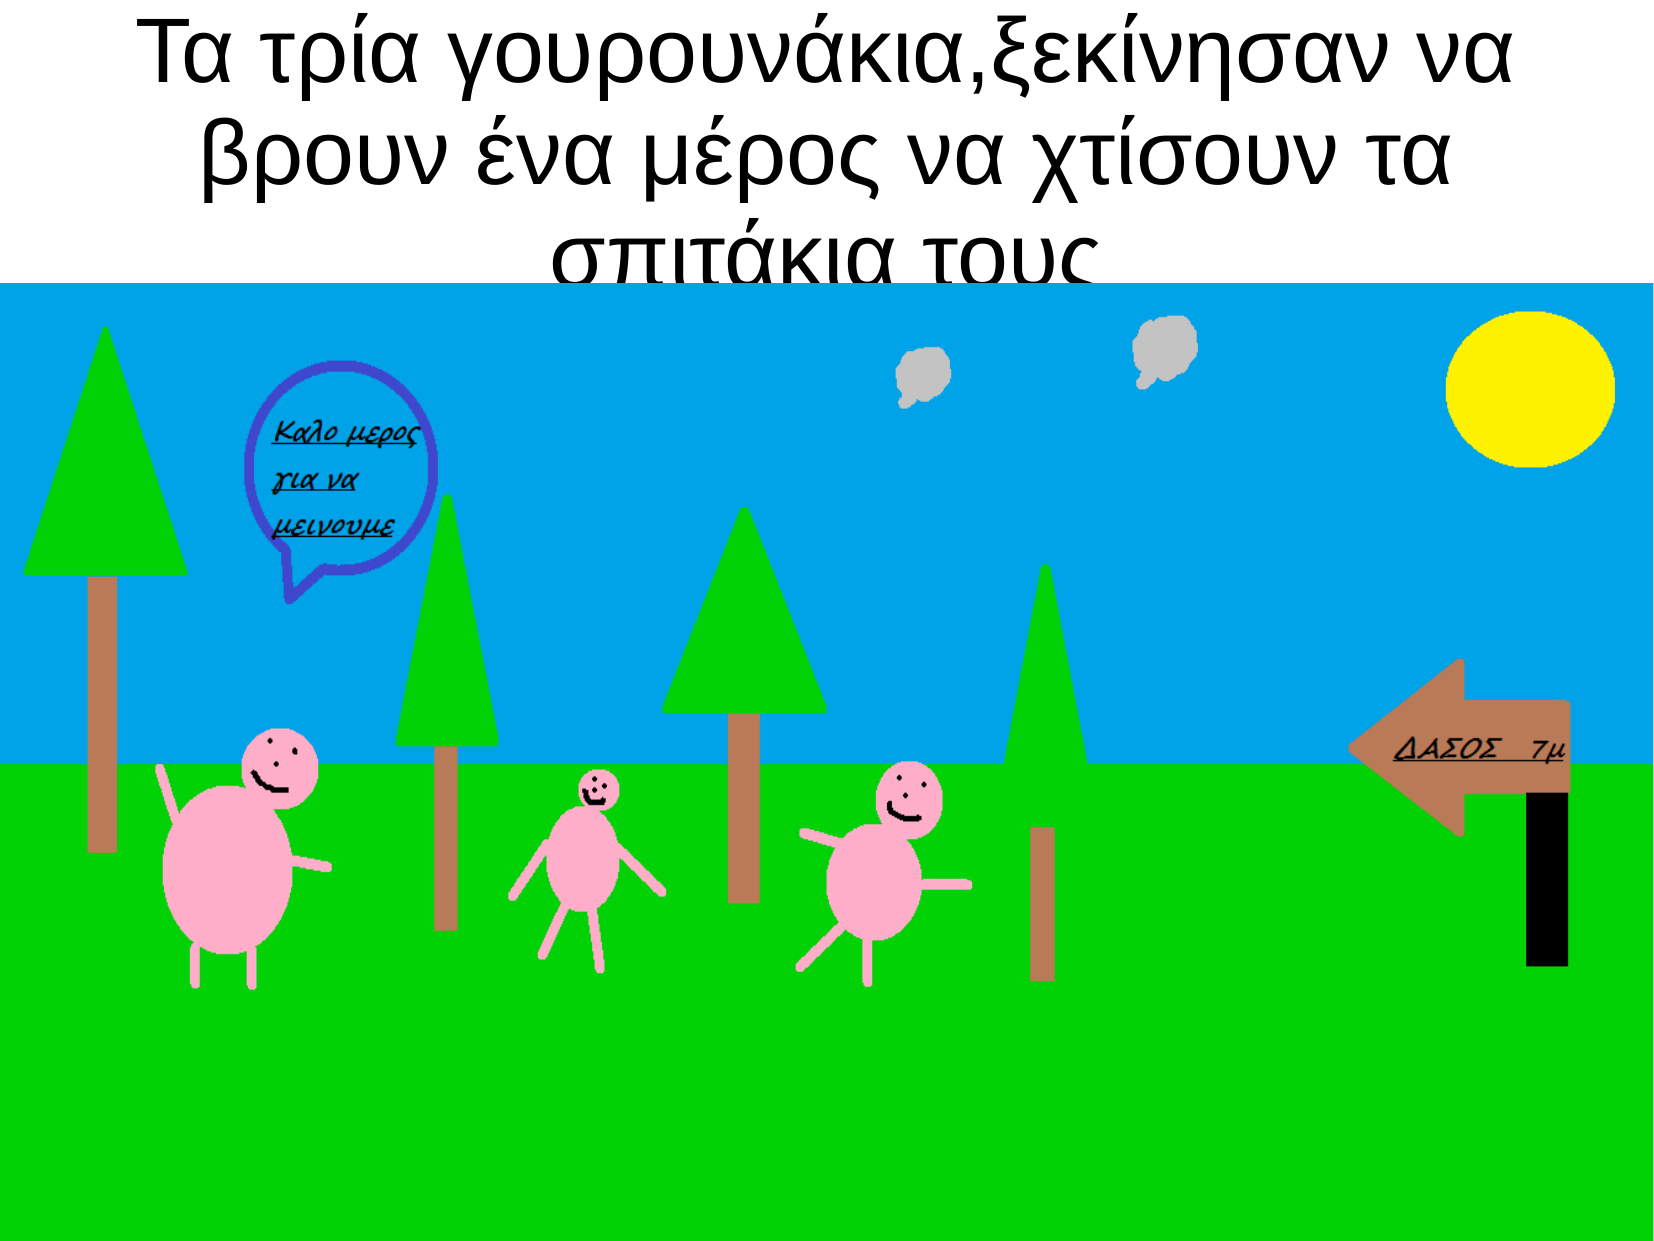

# Τα τρία γουρουνάκια,ξεκίνησαν να βρουν ένα μέρος να χτίσουν τα σπιτάκια τους